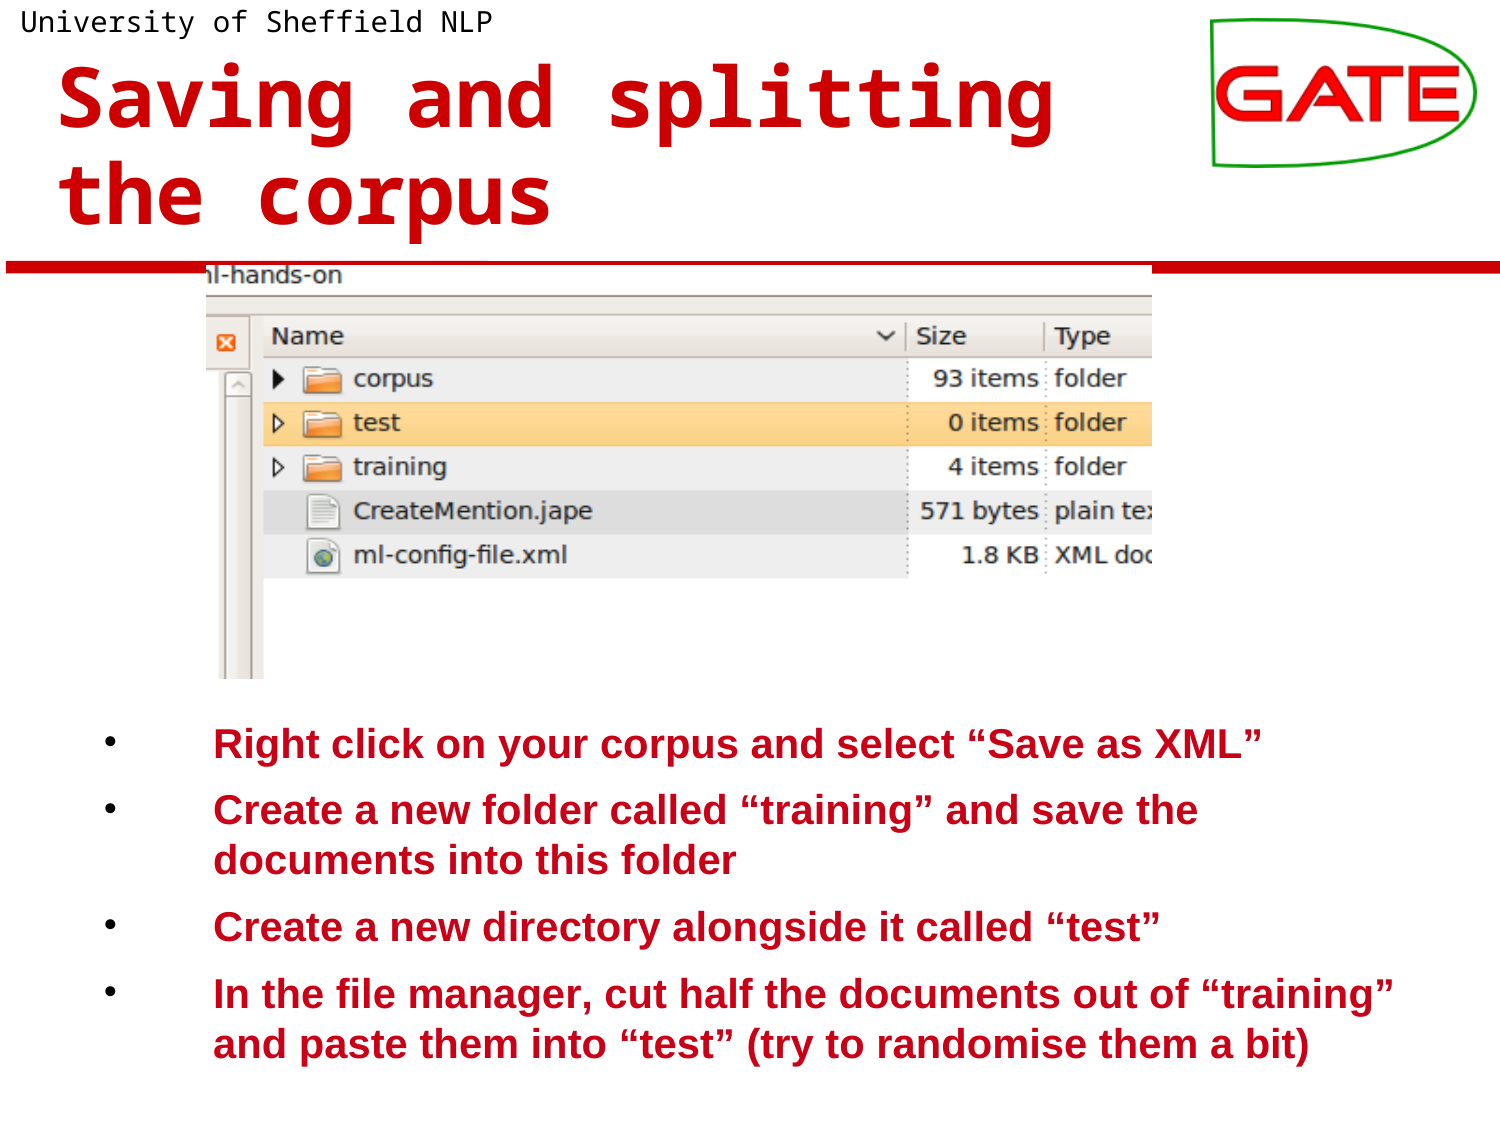

# Saving and splitting the corpus
Right click on your corpus and select “Save as XML”
Create a new folder called “training” and save the documents into this folder
Create a new directory alongside it called “test”
In the file manager, cut half the documents out of “training” and paste them into “test” (try to randomise them a bit)